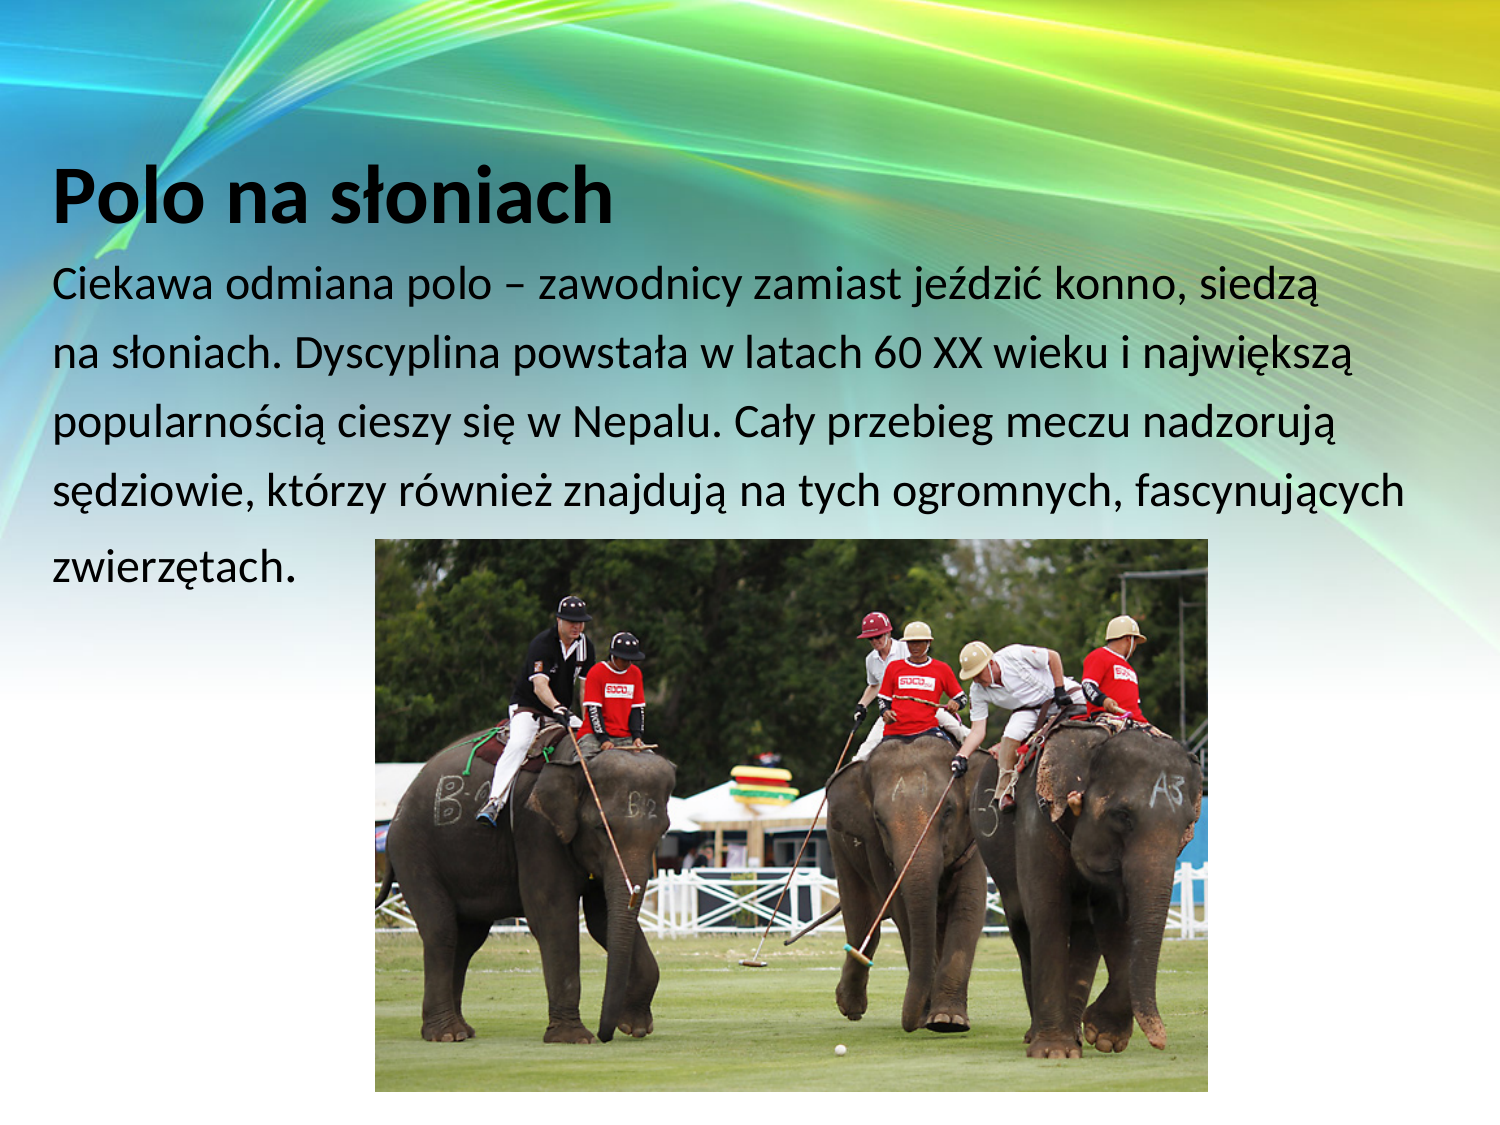

Polo na słoniach
Ciekawa odmiana polo – zawodnicy zamiast jeździć konno, siedzą
na słoniach. Dyscyplina powstała w latach 60 XX wieku i największą popularnością cieszy się w Nepalu. Cały przebieg meczu nadzorują sędziowie, którzy również znajdują na tych ogromnych, fascynujących zwierzętach.